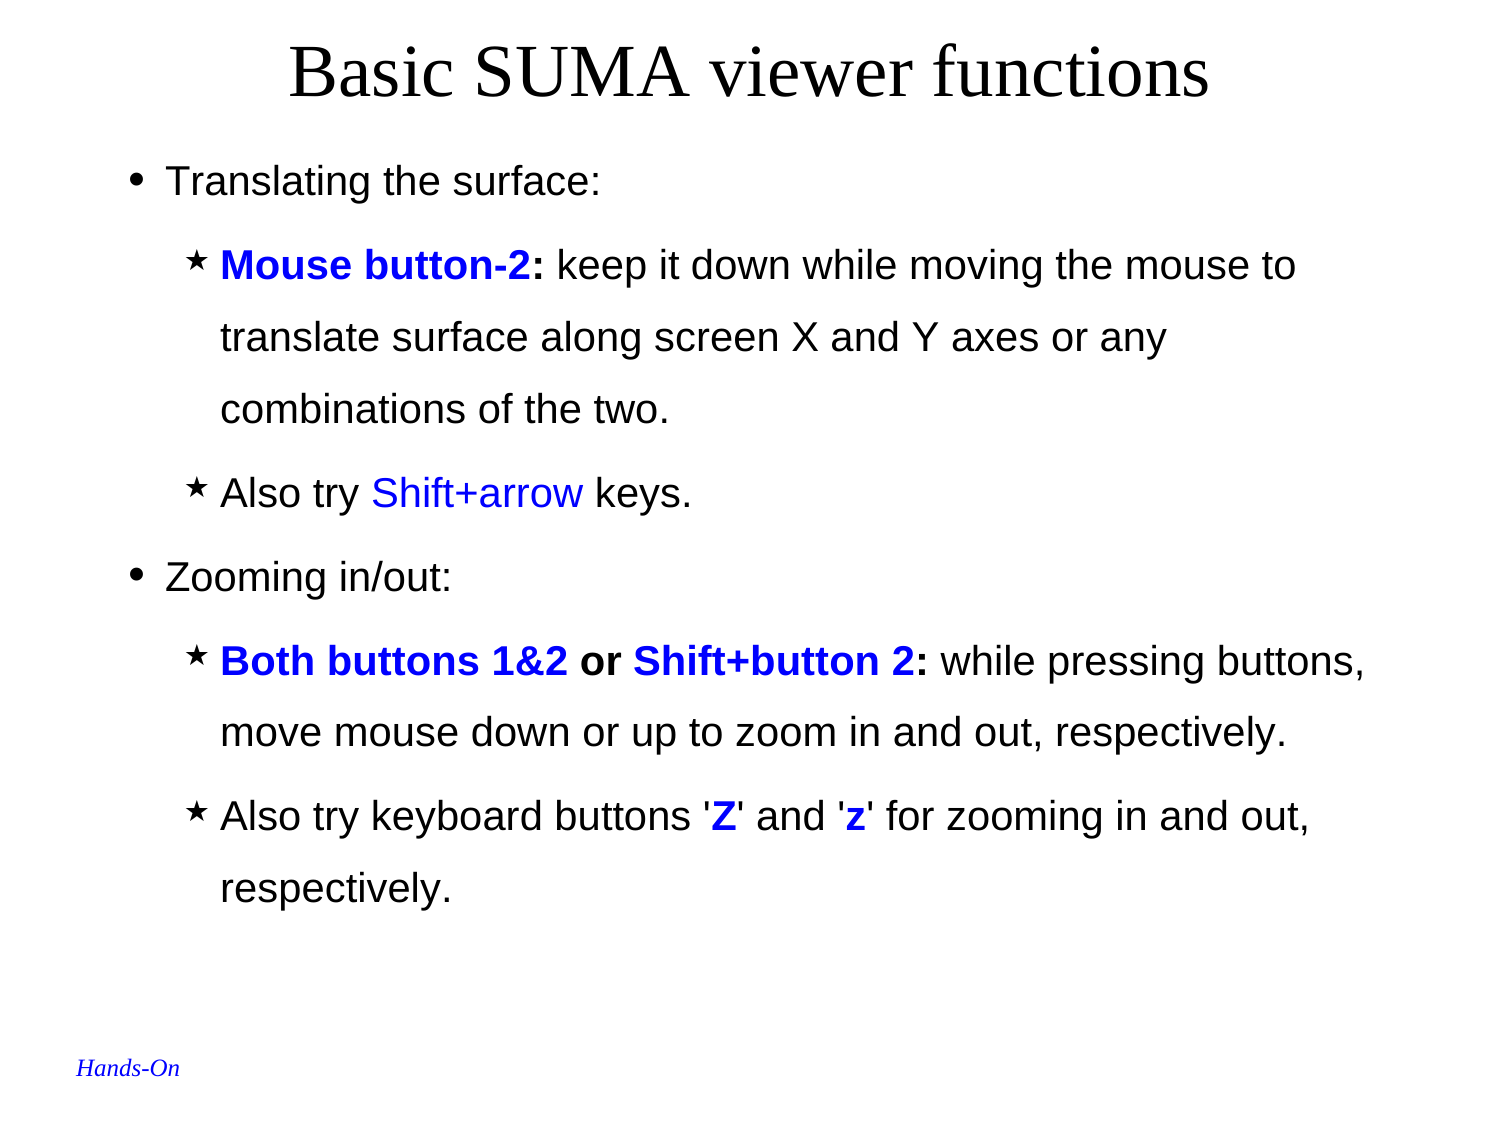

# Basic SUMA viewer functions
Translating the surface:
Mouse button-2: keep it down while moving the mouse to translate surface along screen X and Y axes or any combinations of the two.
Also try Shift+arrow keys.
Zooming in/out:
Both buttons 1&2 or Shift+button 2: while pressing buttons, move mouse down or up to zoom in and out, respectively.
Also try keyboard buttons 'Z' and 'z' for zooming in and out, respectively.
Hands-On